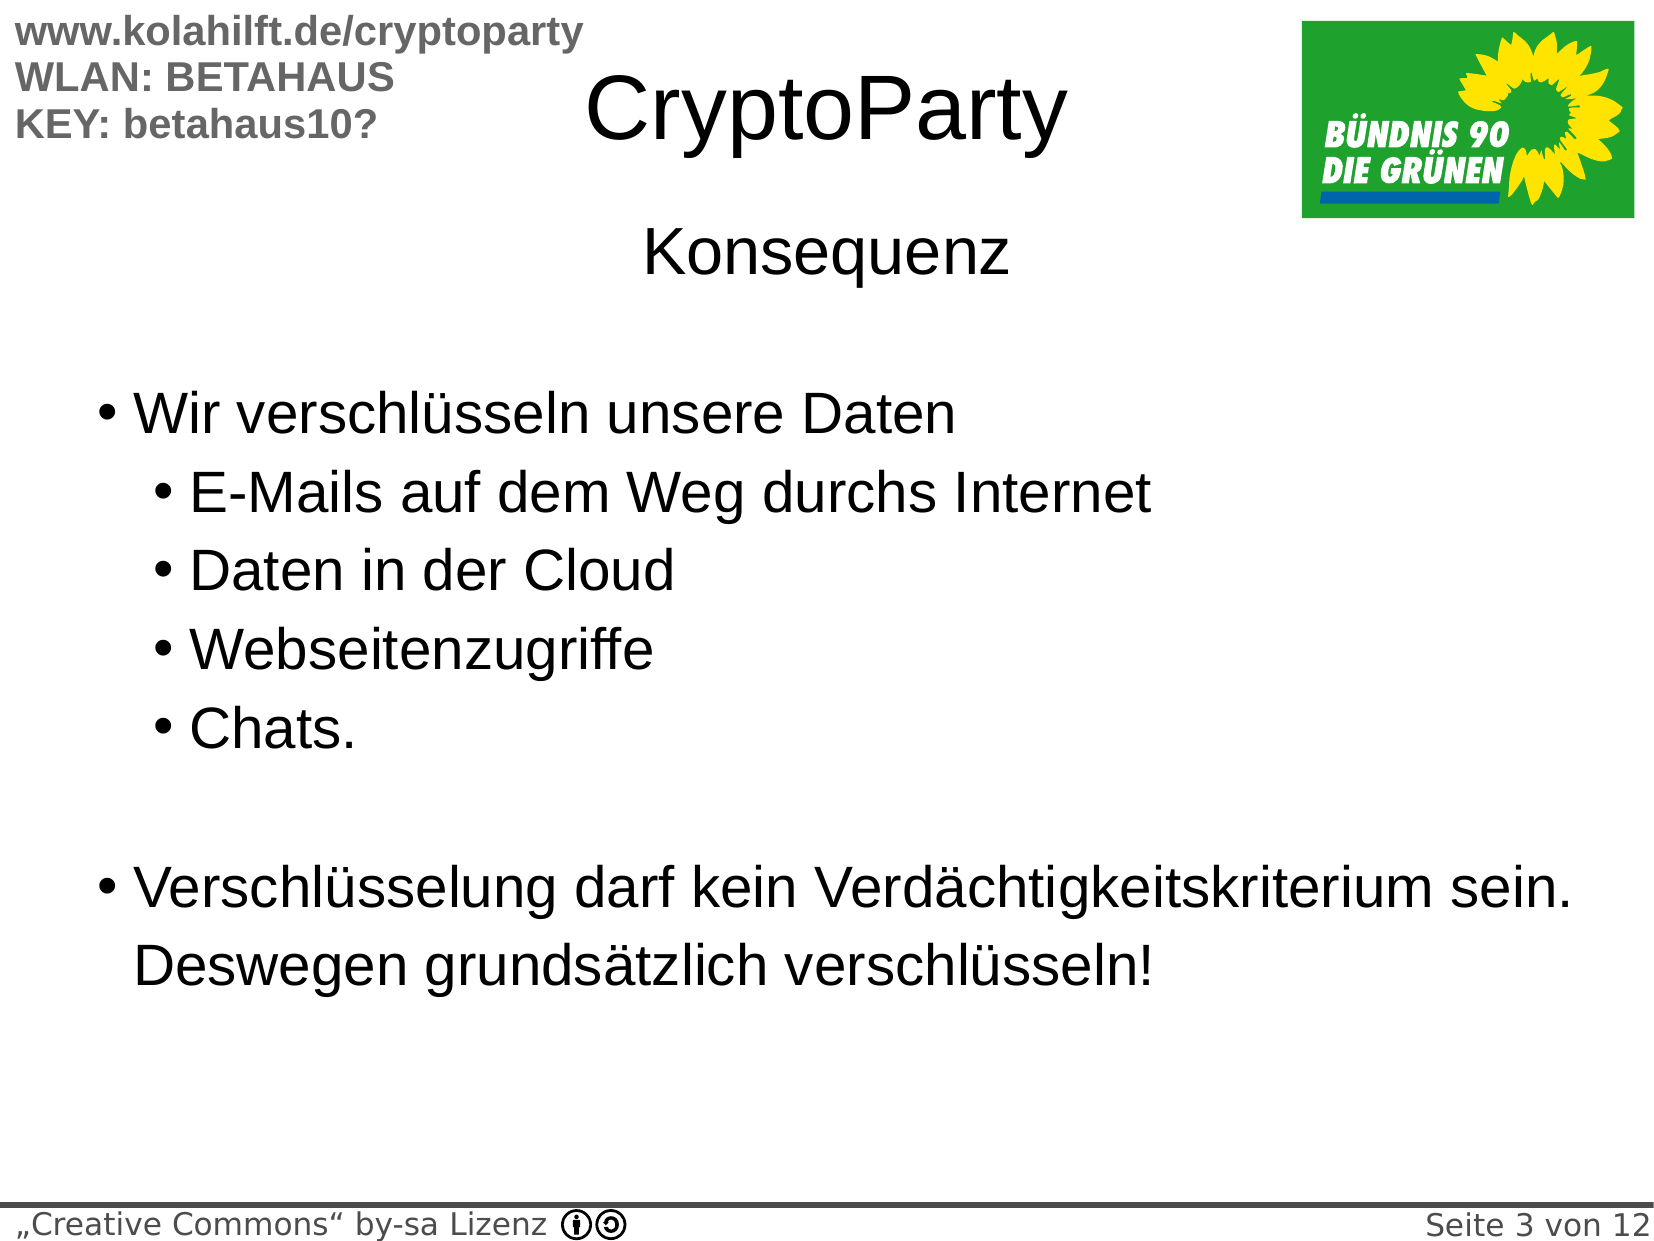

Konsequenz
# Wir verschlüsseln unsere Daten
E-Mails auf dem Weg durchs Internet
Daten in der Cloud
Webseitenzugriffe
Chats.
Verschlüsselung darf kein Verdächtigkeitskriterium sein.
Deswegen grundsätzlich verschlüsseln!